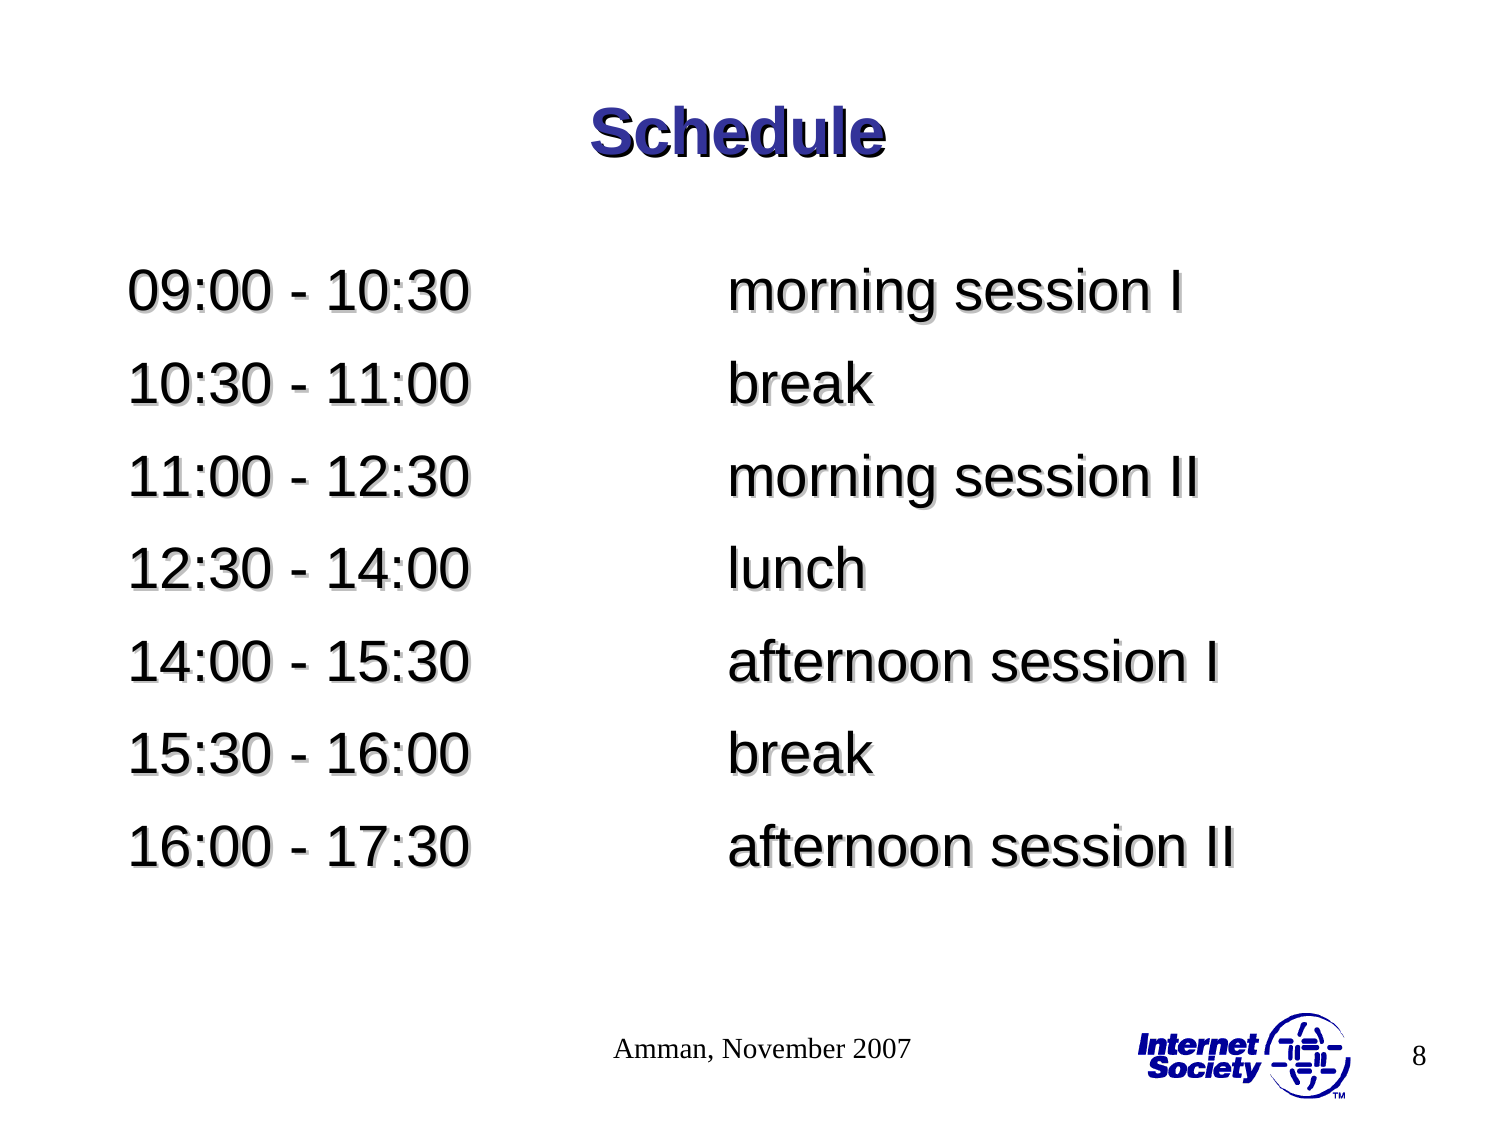

# Schedule
09:00 - 10:30		morning session I
10:30 - 11:00		break
11:00 - 12:30		morning session II
12:30 - 14:00 		lunch
14:00 - 15:30		afternoon session I
15:30 - 16:00		break
16:00 - 17:30		afternoon session II